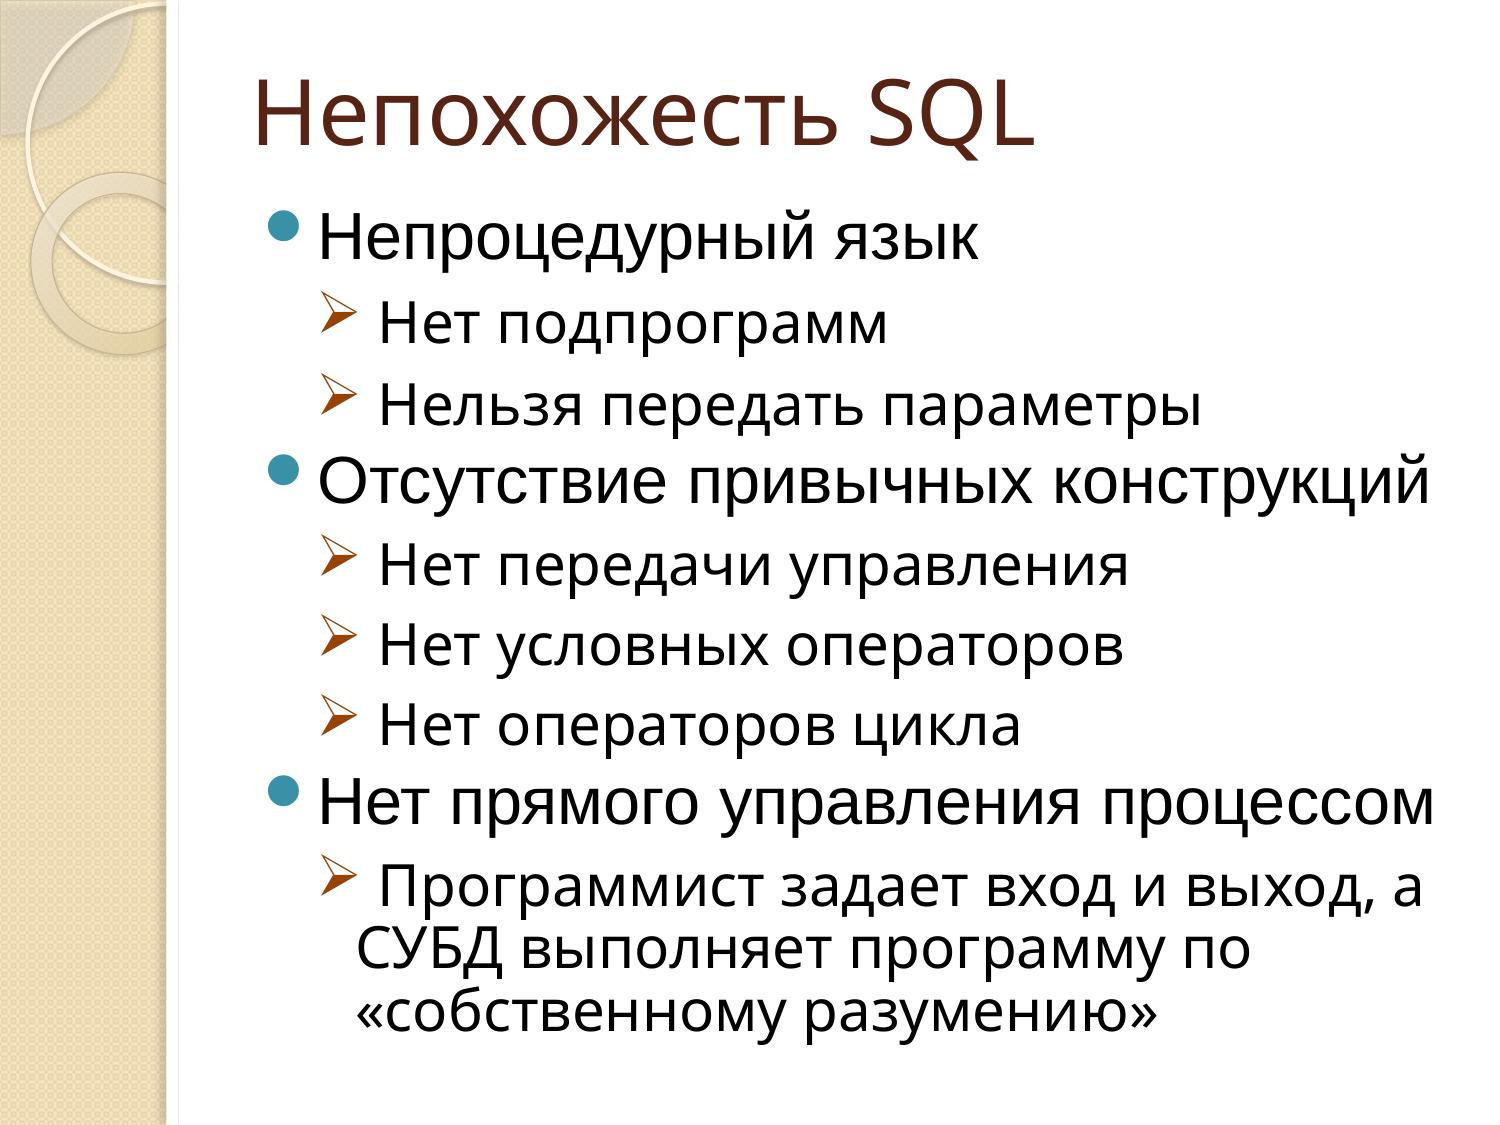

# Непохожесть SQL
Непроцедурный язык
 Нет подпрограмм
 Нельзя передать параметры
Отсутствие привычных конструкций
 Нет передачи управления
 Нет условных операторов
 Нет операторов цикла
Нет прямого управления процессом
 Программист задает вход и выход, а СУБД выполняет программу по «собственному разумению»